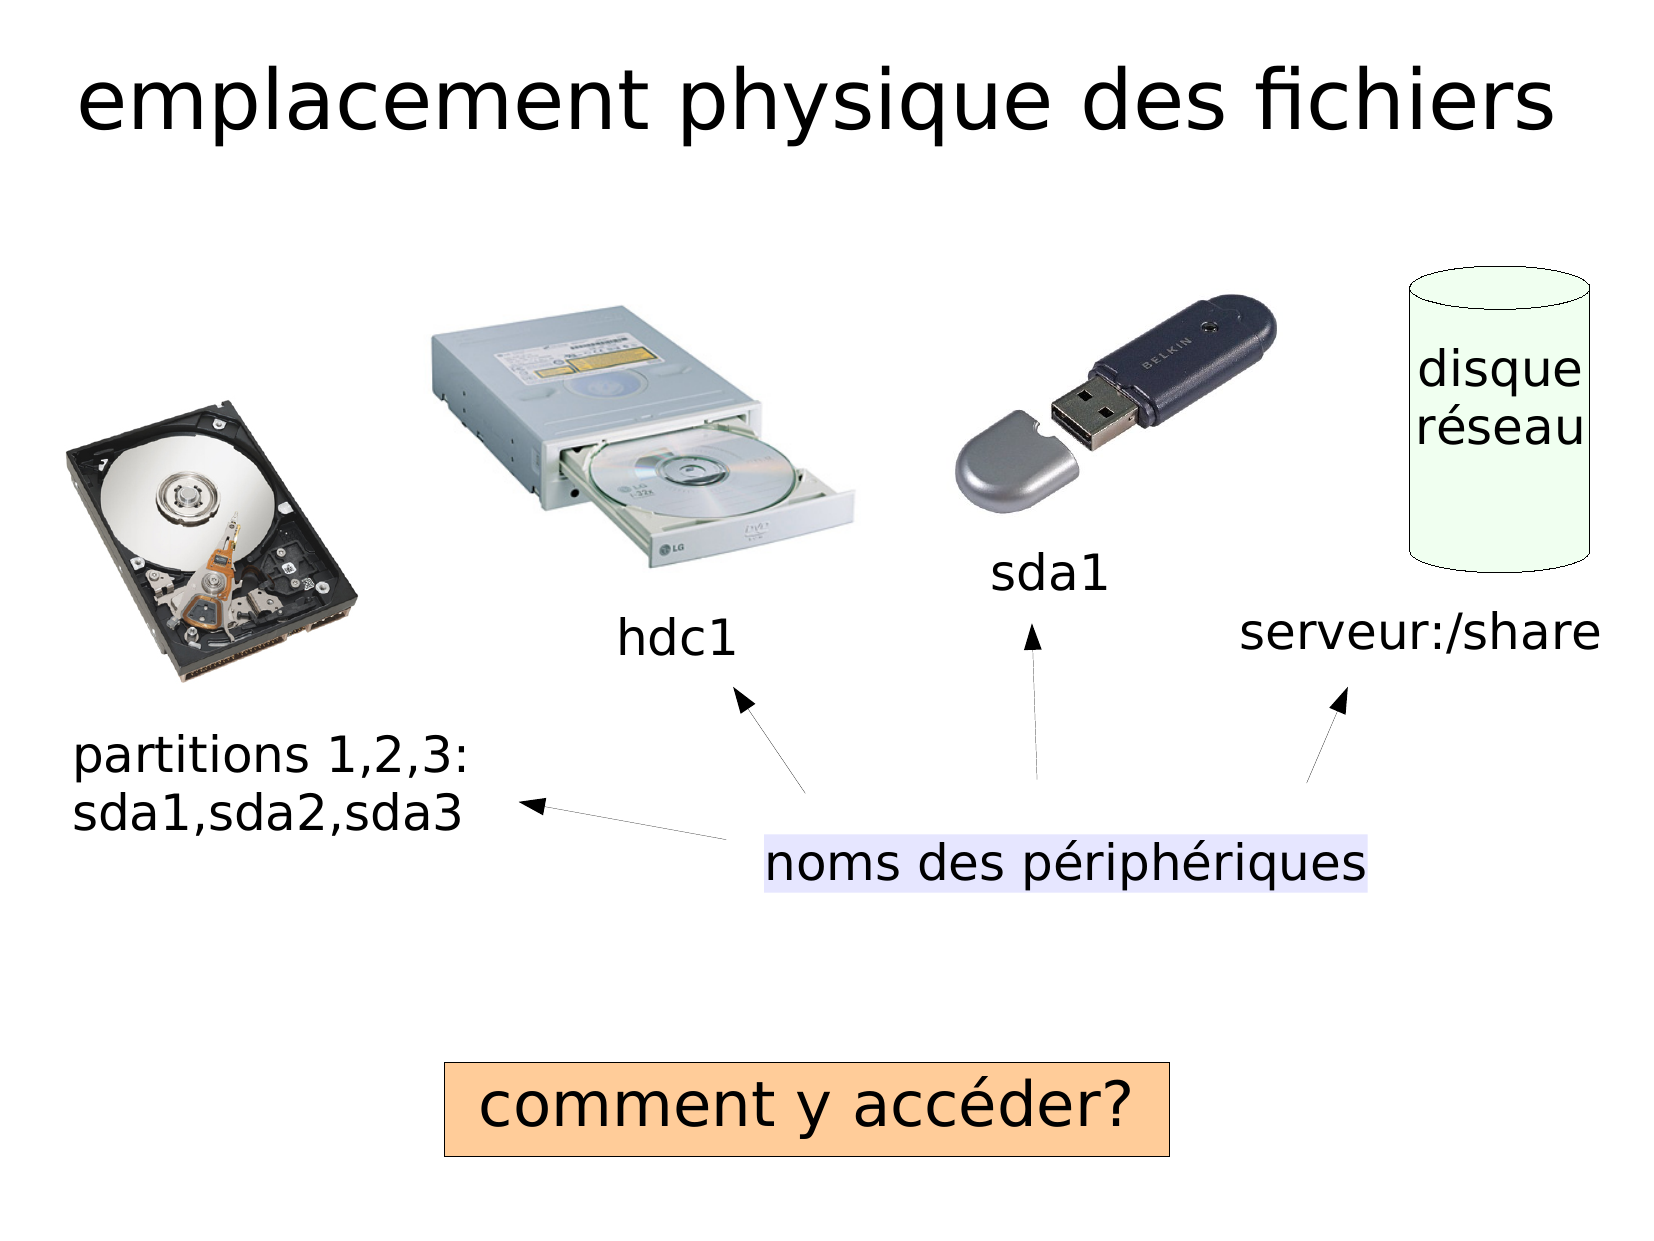

# emplacement physique des fichiers
disque
réseau
sda1
serveur:/share
hdc1
partitions 1,2,3:
sda1,sda2,sda3
noms des périphériques
comment y accéder?